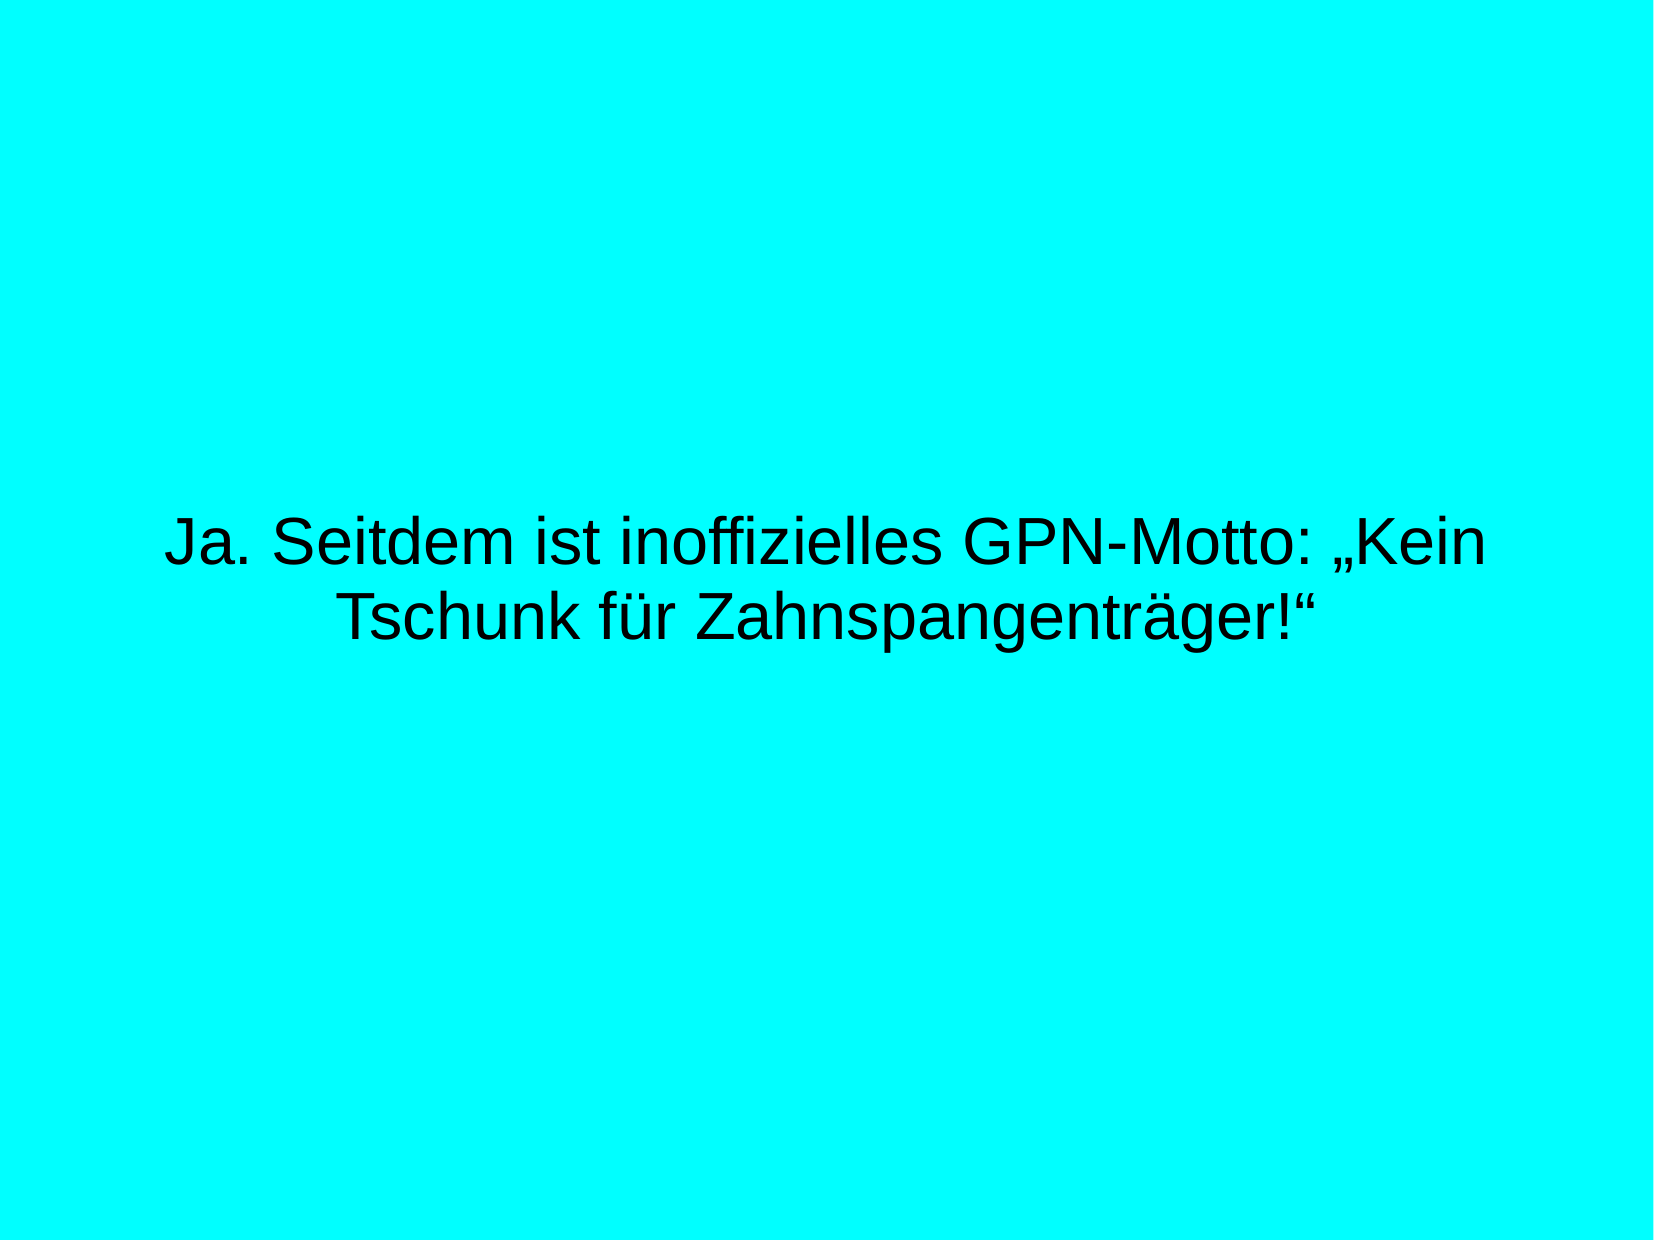

# Ja. Seitdem ist inoffizielles GPN-Motto: „Kein Tschunk für Zahnspangenträger!“